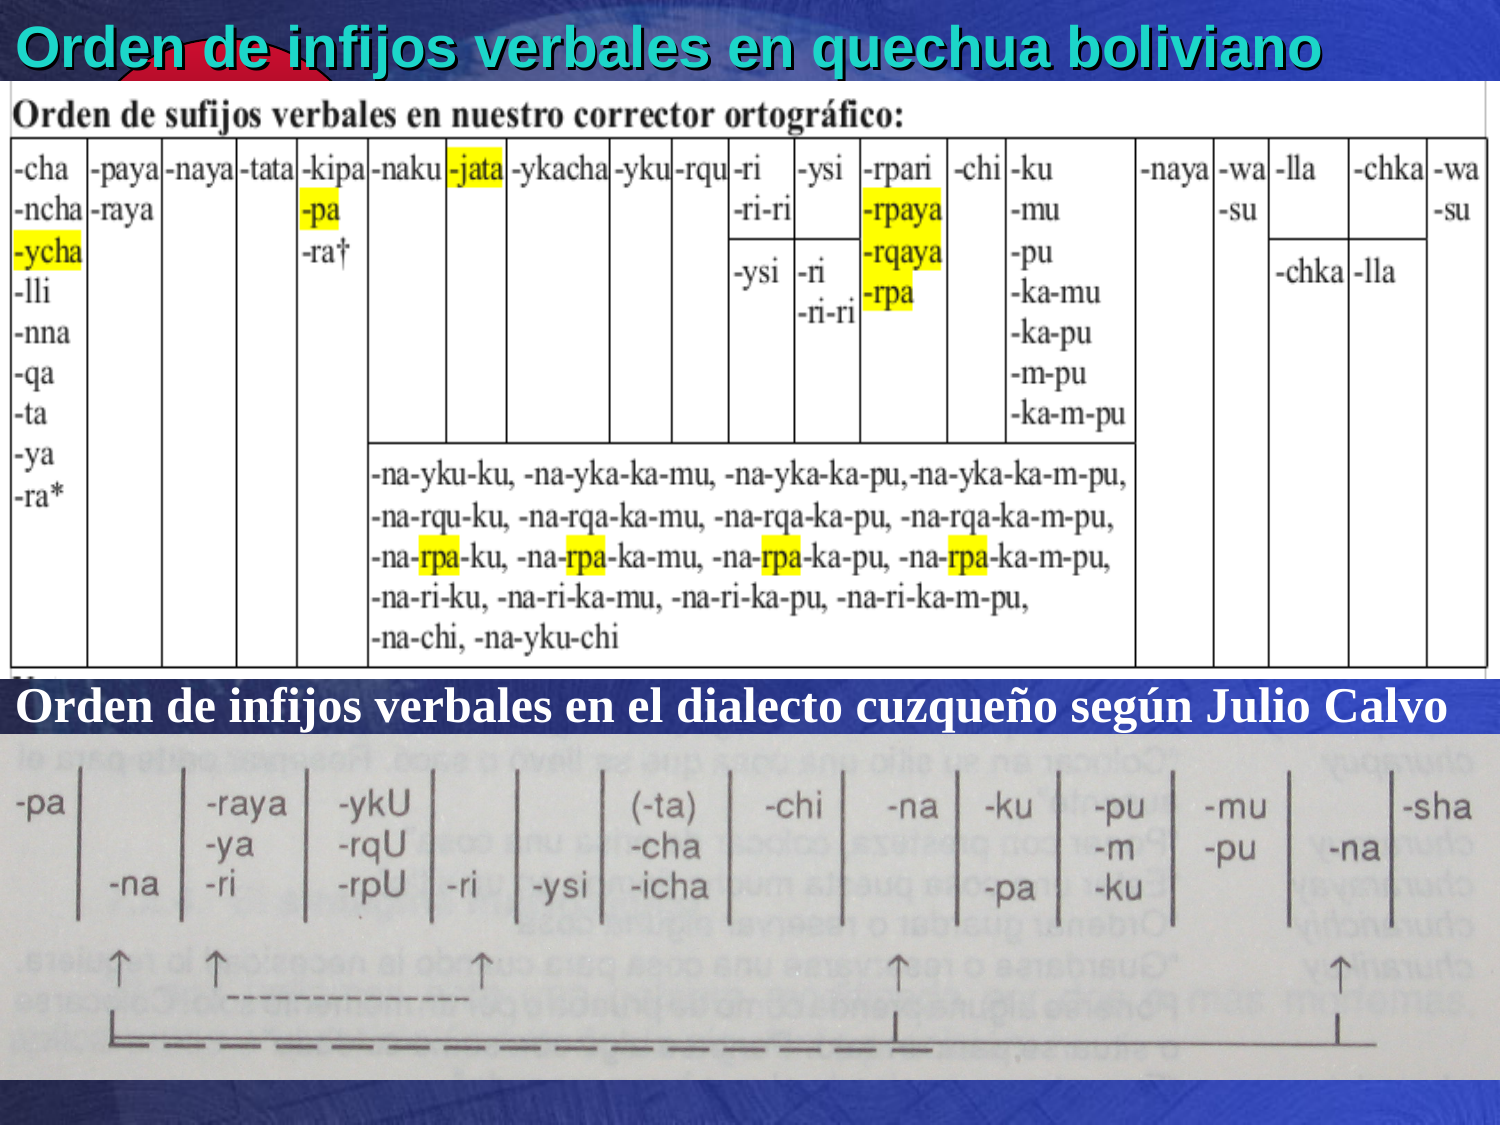

# Orden de infijos verbales en quechua boliviano
Orden de infijos verbales en el dialecto cuzqueño según Julio Calvo